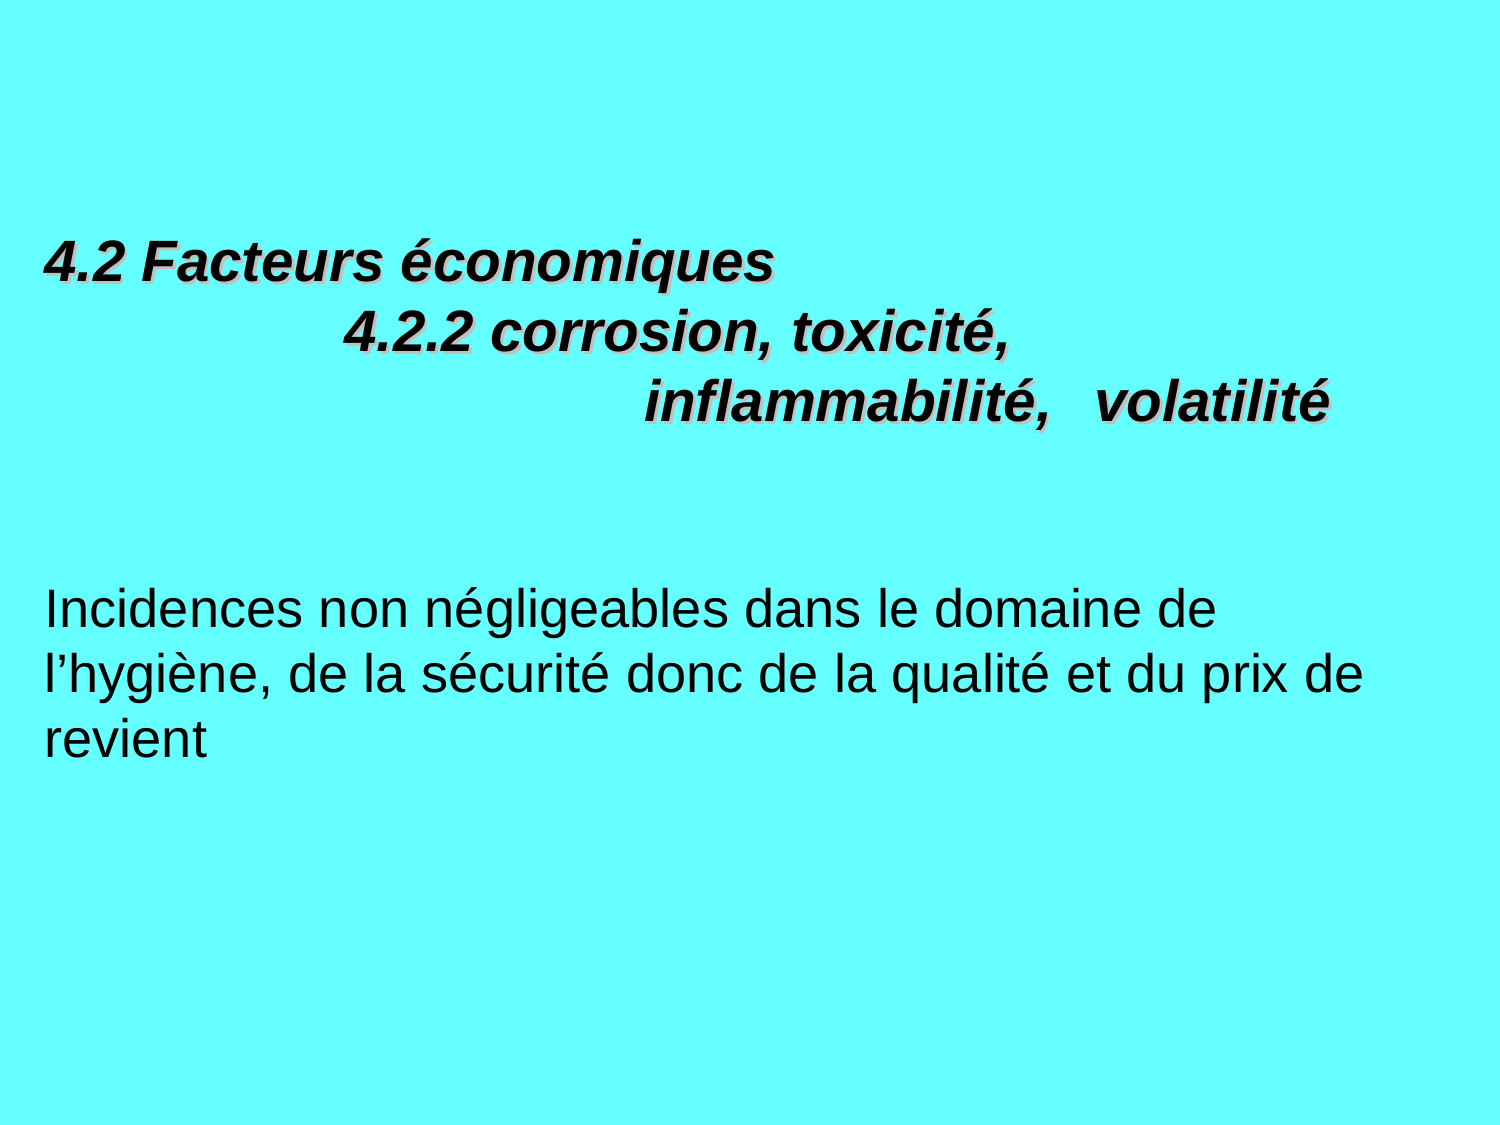

4.2 Facteurs économiques
		4.2.2 corrosion, toxicité,
				inflammabilité, 	volatilité
Incidences non négligeables dans le domaine de l’hygiène, de la sécurité donc de la qualité et du prix de revient